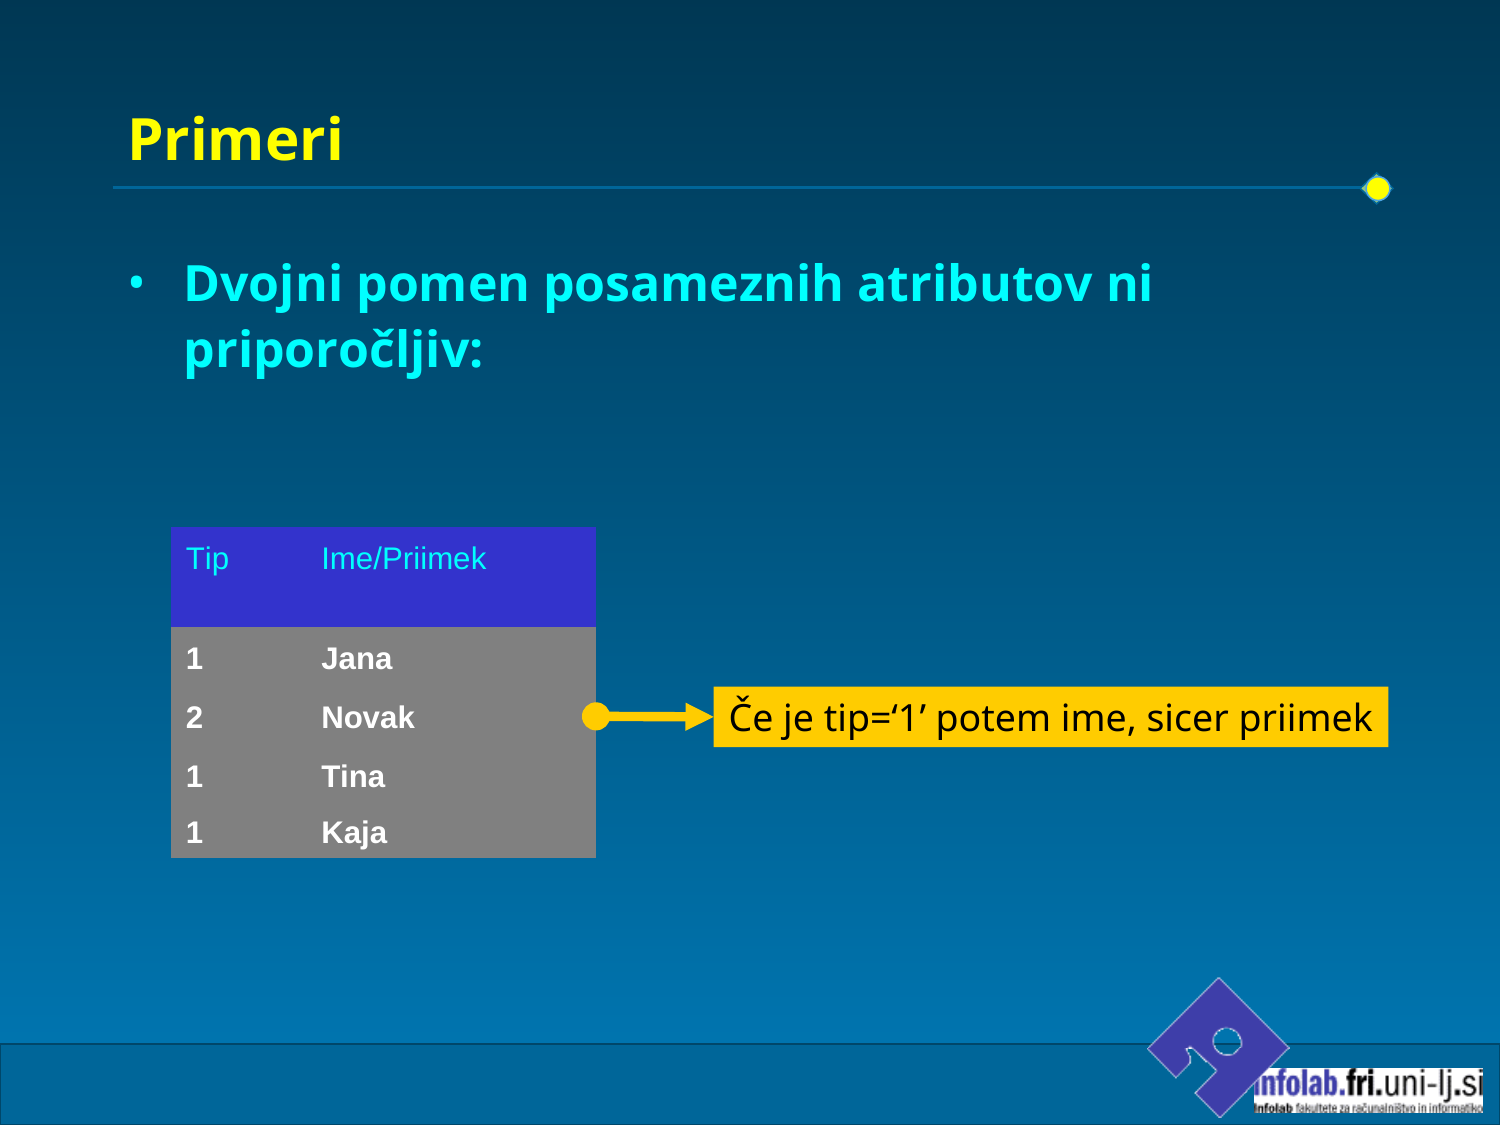

# Primeri
Dvojni pomen posameznih atributov ni priporočljiv:
| Tip | Ime/Priimek |
| --- | --- |
| 1 | Jana |
| 2 | Novak |
| 1 | Tina |
| 1 | Kaja |
Če je tip=‘1’ potem ime, sicer priimek